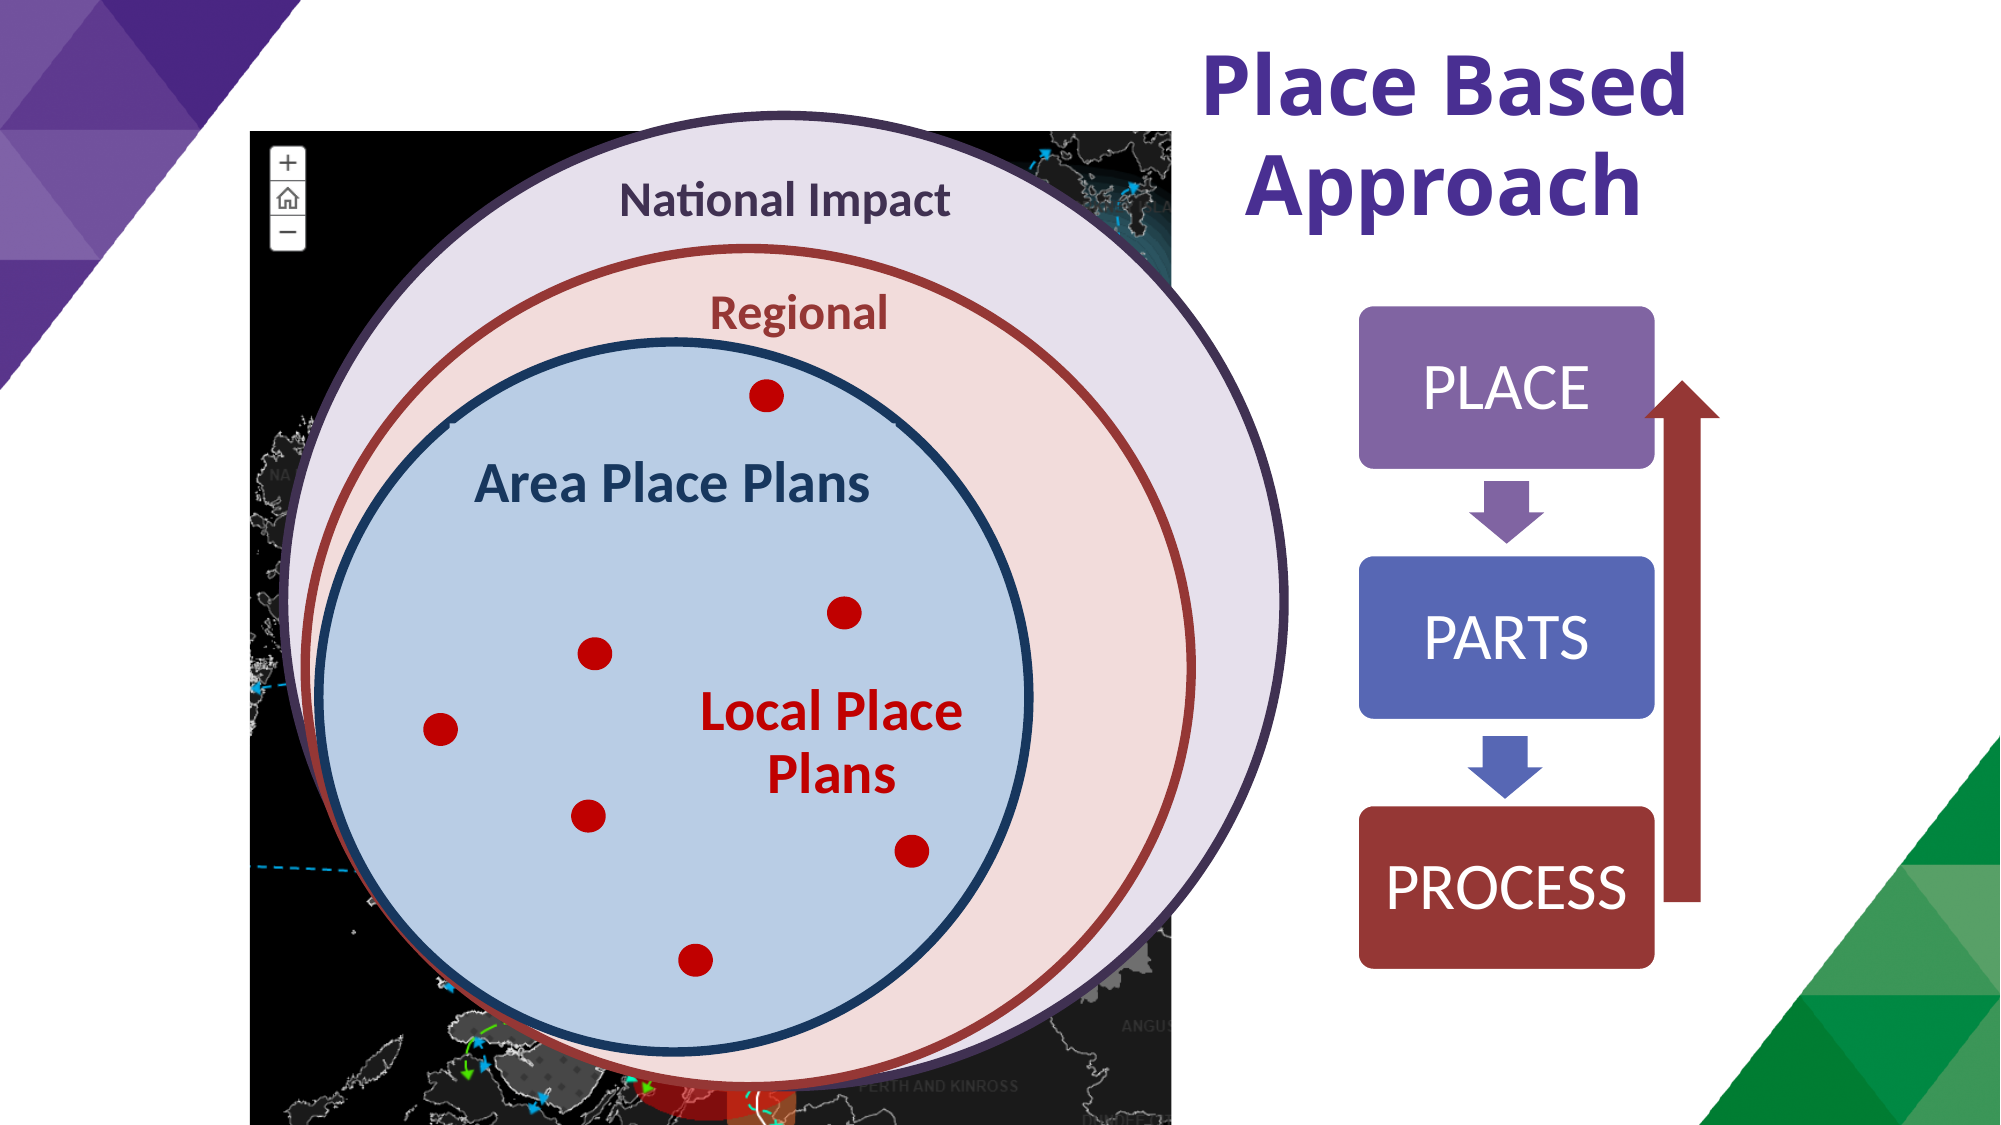

Place Based Approach
National Impact
Regional
PLACE
PARTS
PROCESS
Area Place Plans
Local Place Plans